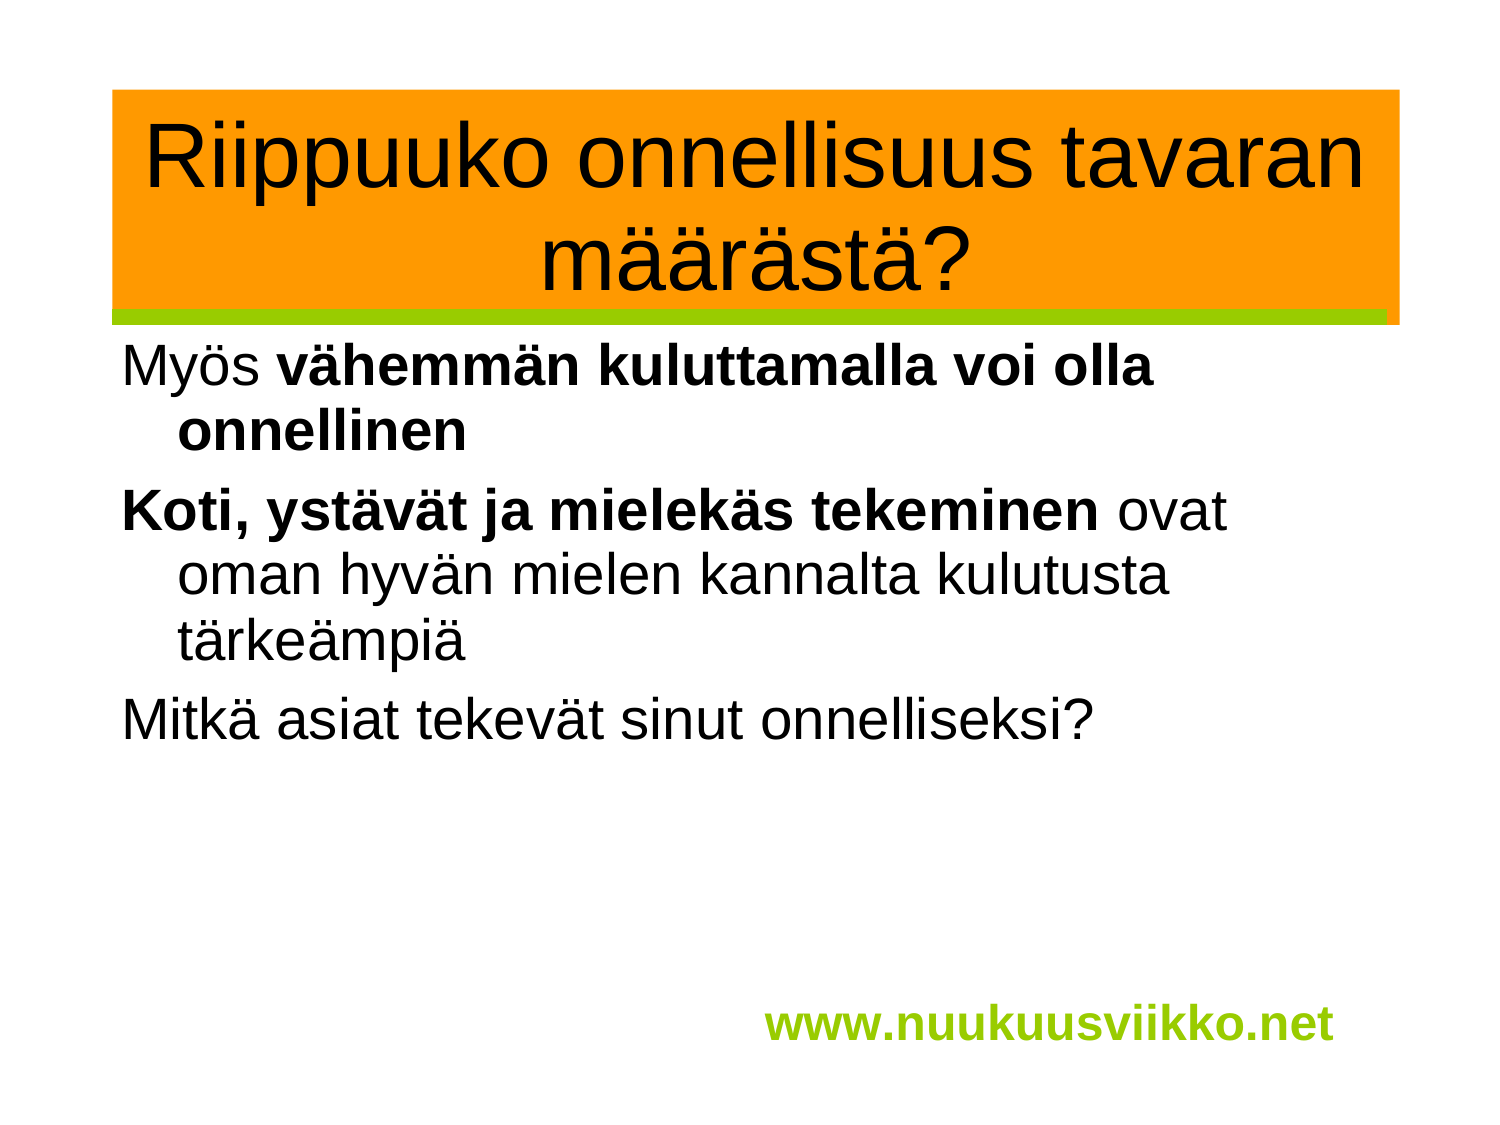

# Riippuuko onnellisuus tavaran määrästä?
Myös vähemmän kuluttamalla voi olla onnellinen
Koti, ystävät ja mielekäs tekeminen ovat oman hyvän mielen kannalta kulutusta tärkeämpiä
Mitkä asiat tekevät sinut onnelliseksi?
www.nuukuusviikko.net